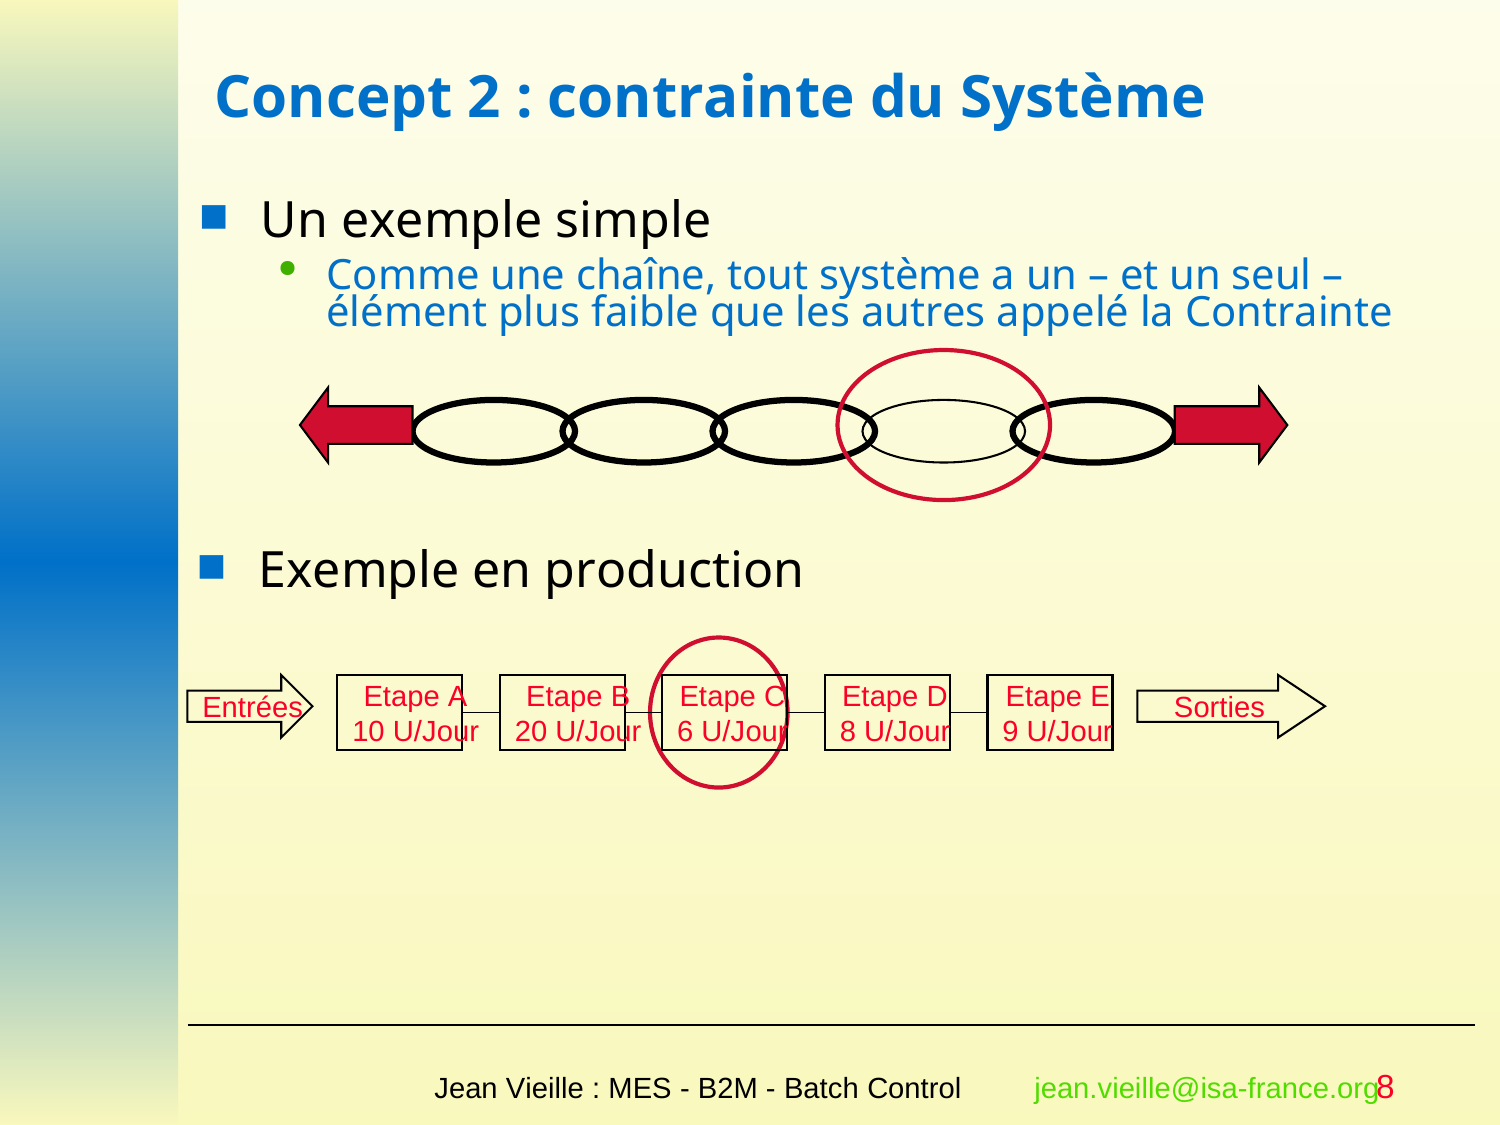

# Concept 2 : contrainte du Système
Un exemple simple
Comme une chaîne, tout système a un – et un seul – élément plus faible que les autres appelé la Contrainte
Exemple en production
Entrées
Etape A
10 U/Jour
Etape B
20 U/Jour
Etape C
6 U/Jour
Etape D
8 U/Jour
Etape E
9 U/Jour
Sorties